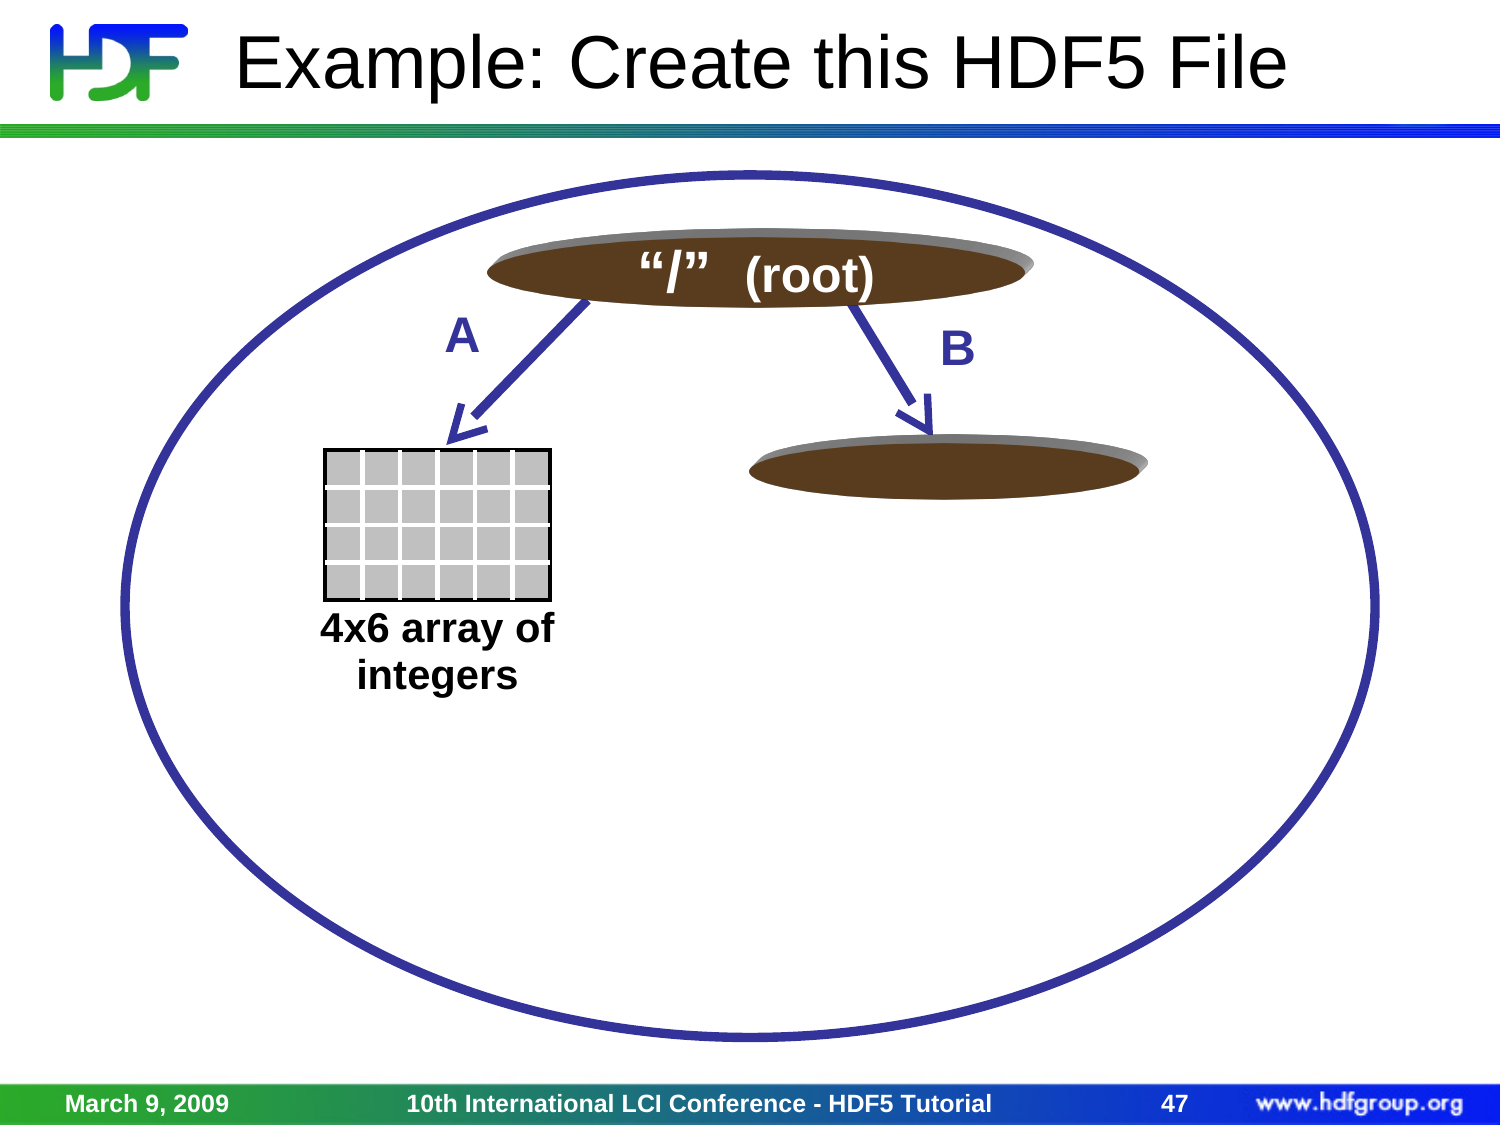

# Example: Create this HDF5 File
“/” (root)
A
B
4x6 array of integers
March 9, 2009
10th International LCI Conference - HDF5 Tutorial